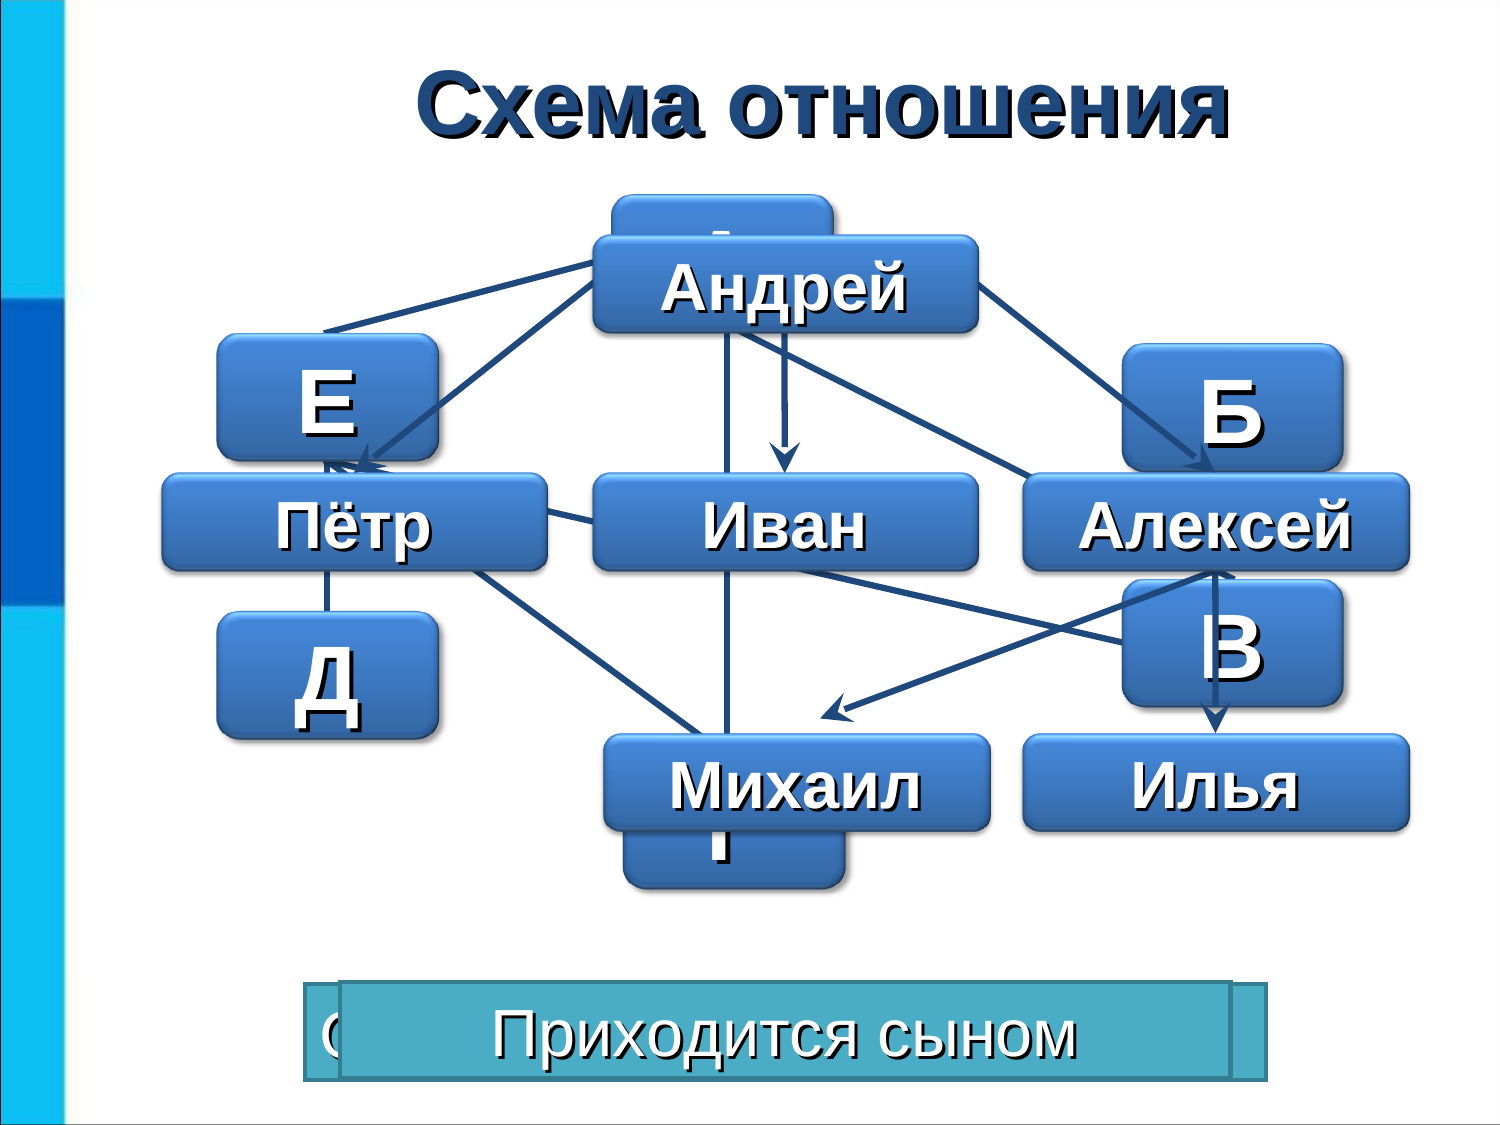

Схема отношения
А
Е
Б
В
Д
Г
Андрей
Пётр
Иван
Алексей
Михаил
Илья
Приходится сыном
Соединён железной дорогой